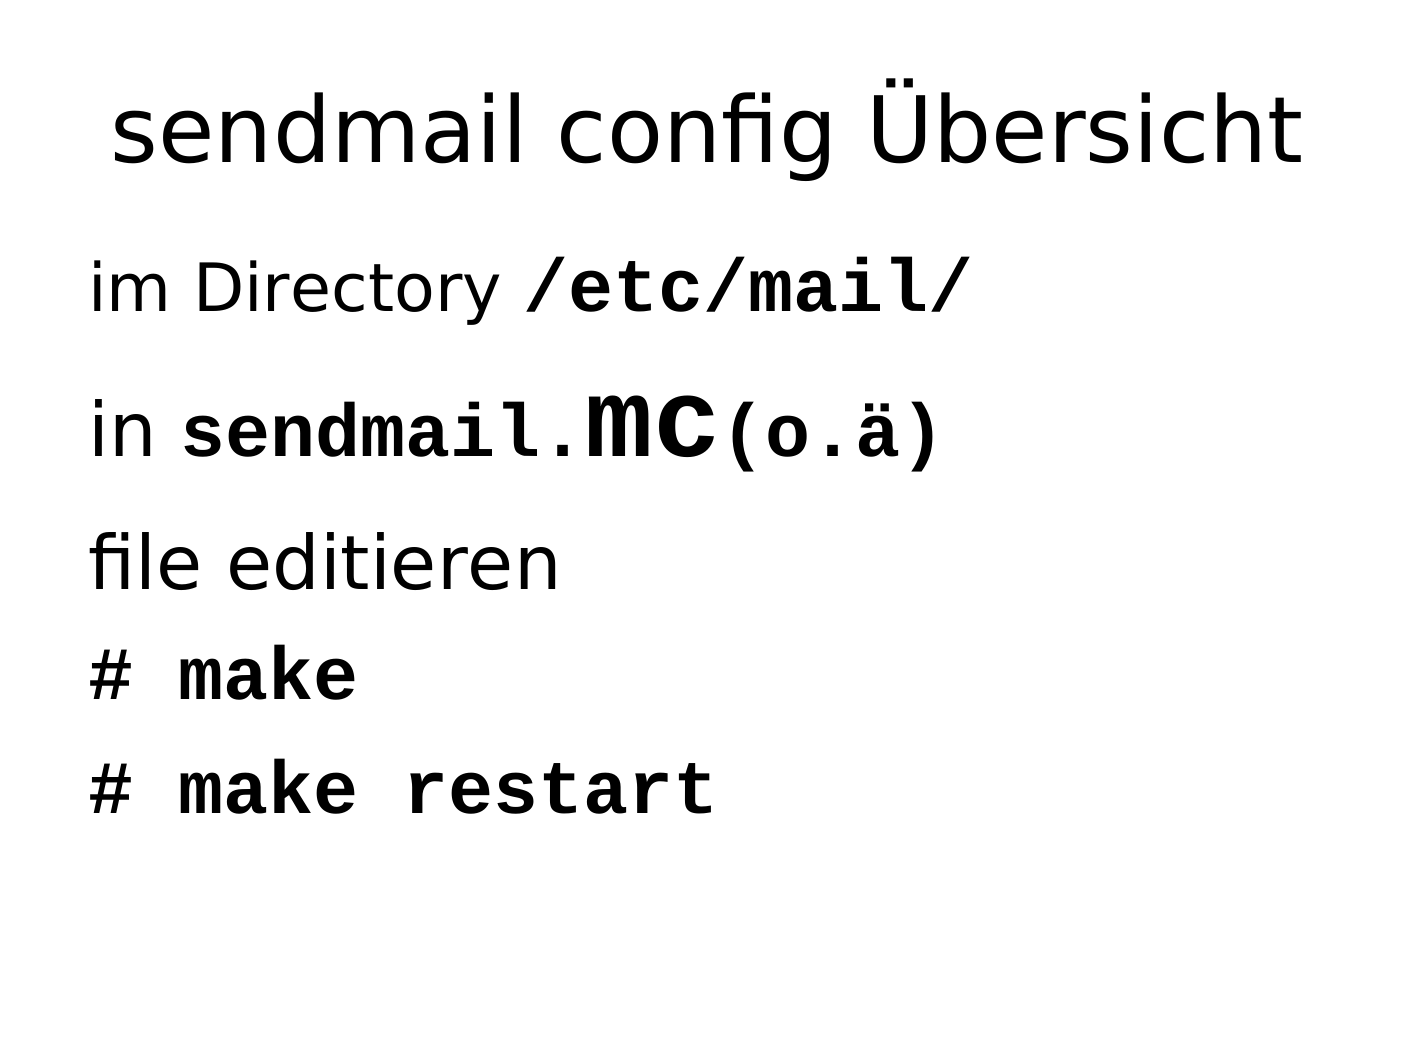

# sendmail config Übersicht
im Directory /etc/mail/
in sendmail.mc(o.ä)
file editieren
# make
# make restart